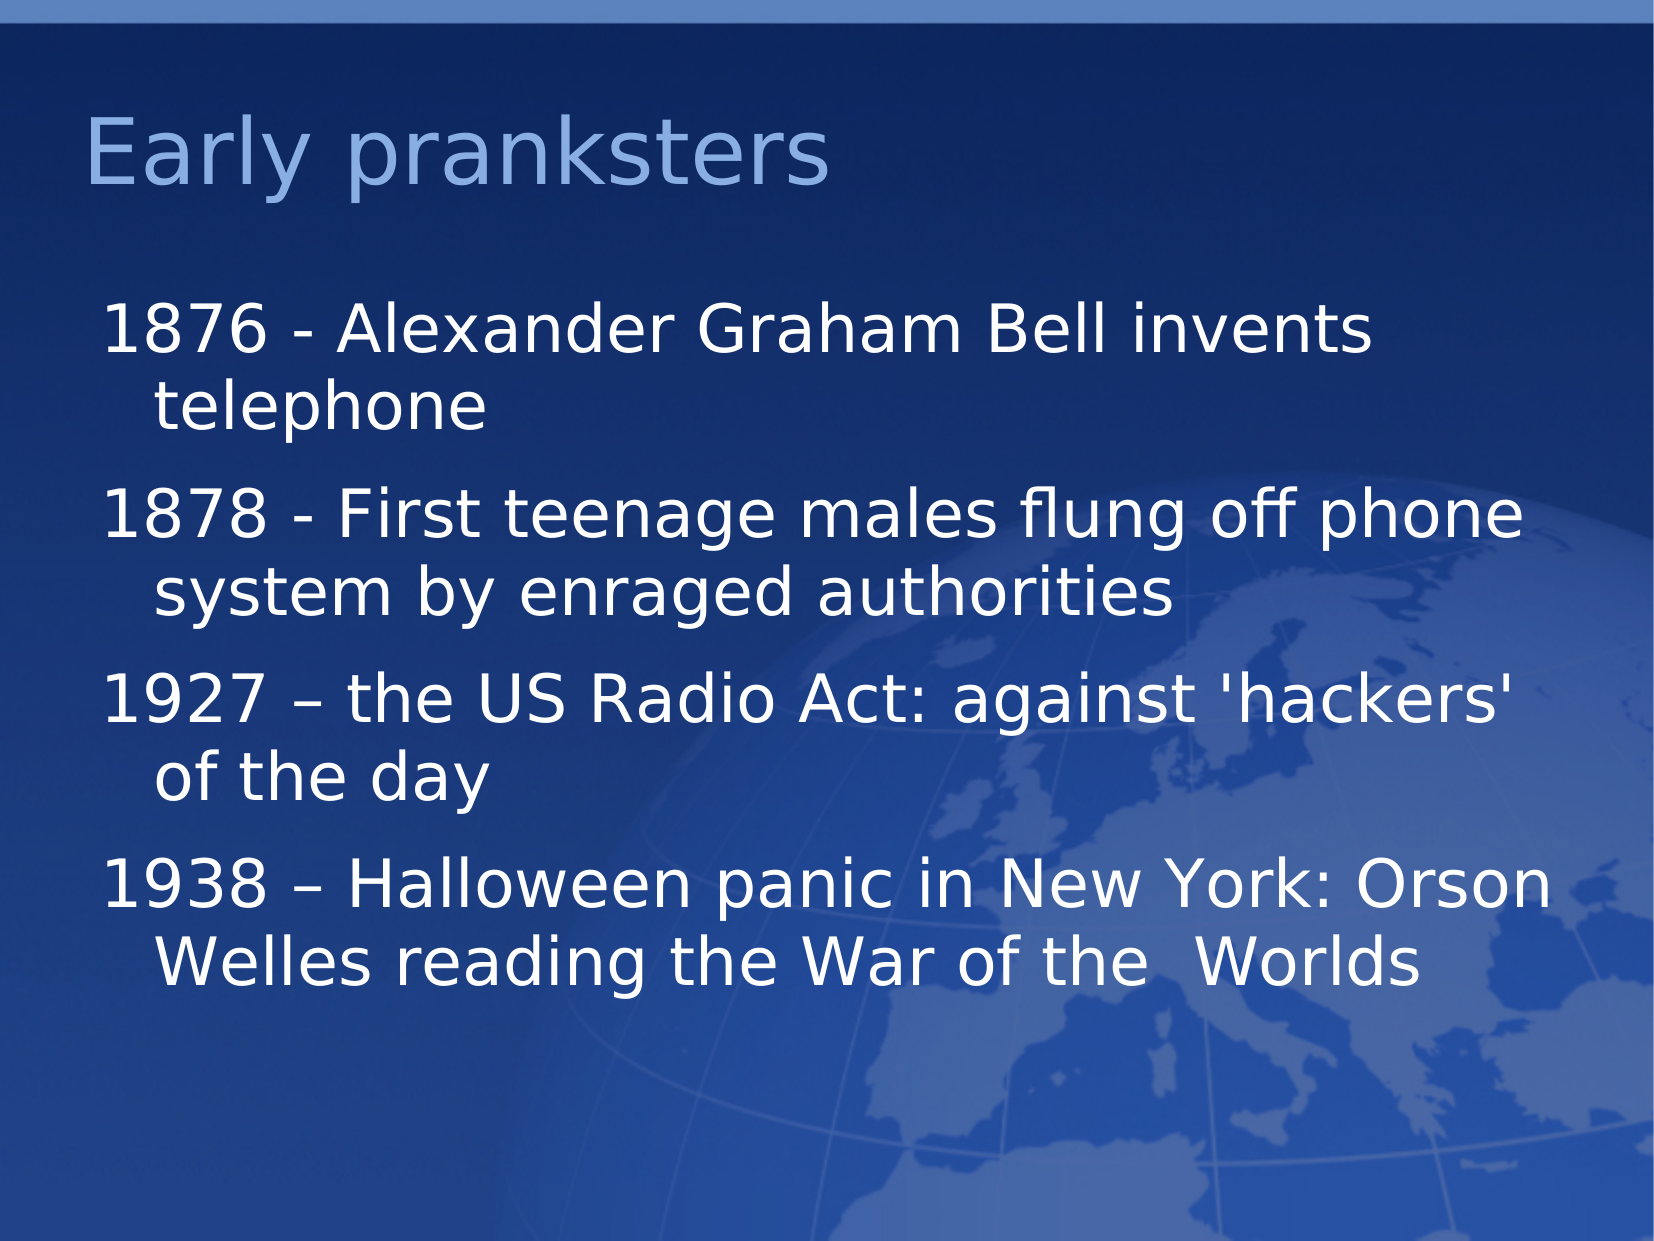

# Early pranksters
1876 - Alexander Graham Bell invents telephone
1878 - First teenage males flung off phone system by enraged authorities
1927 – the US Radio Act: against 'hackers' of the day
1938 – Halloween panic in New York: Orson Welles reading the War of the Worlds